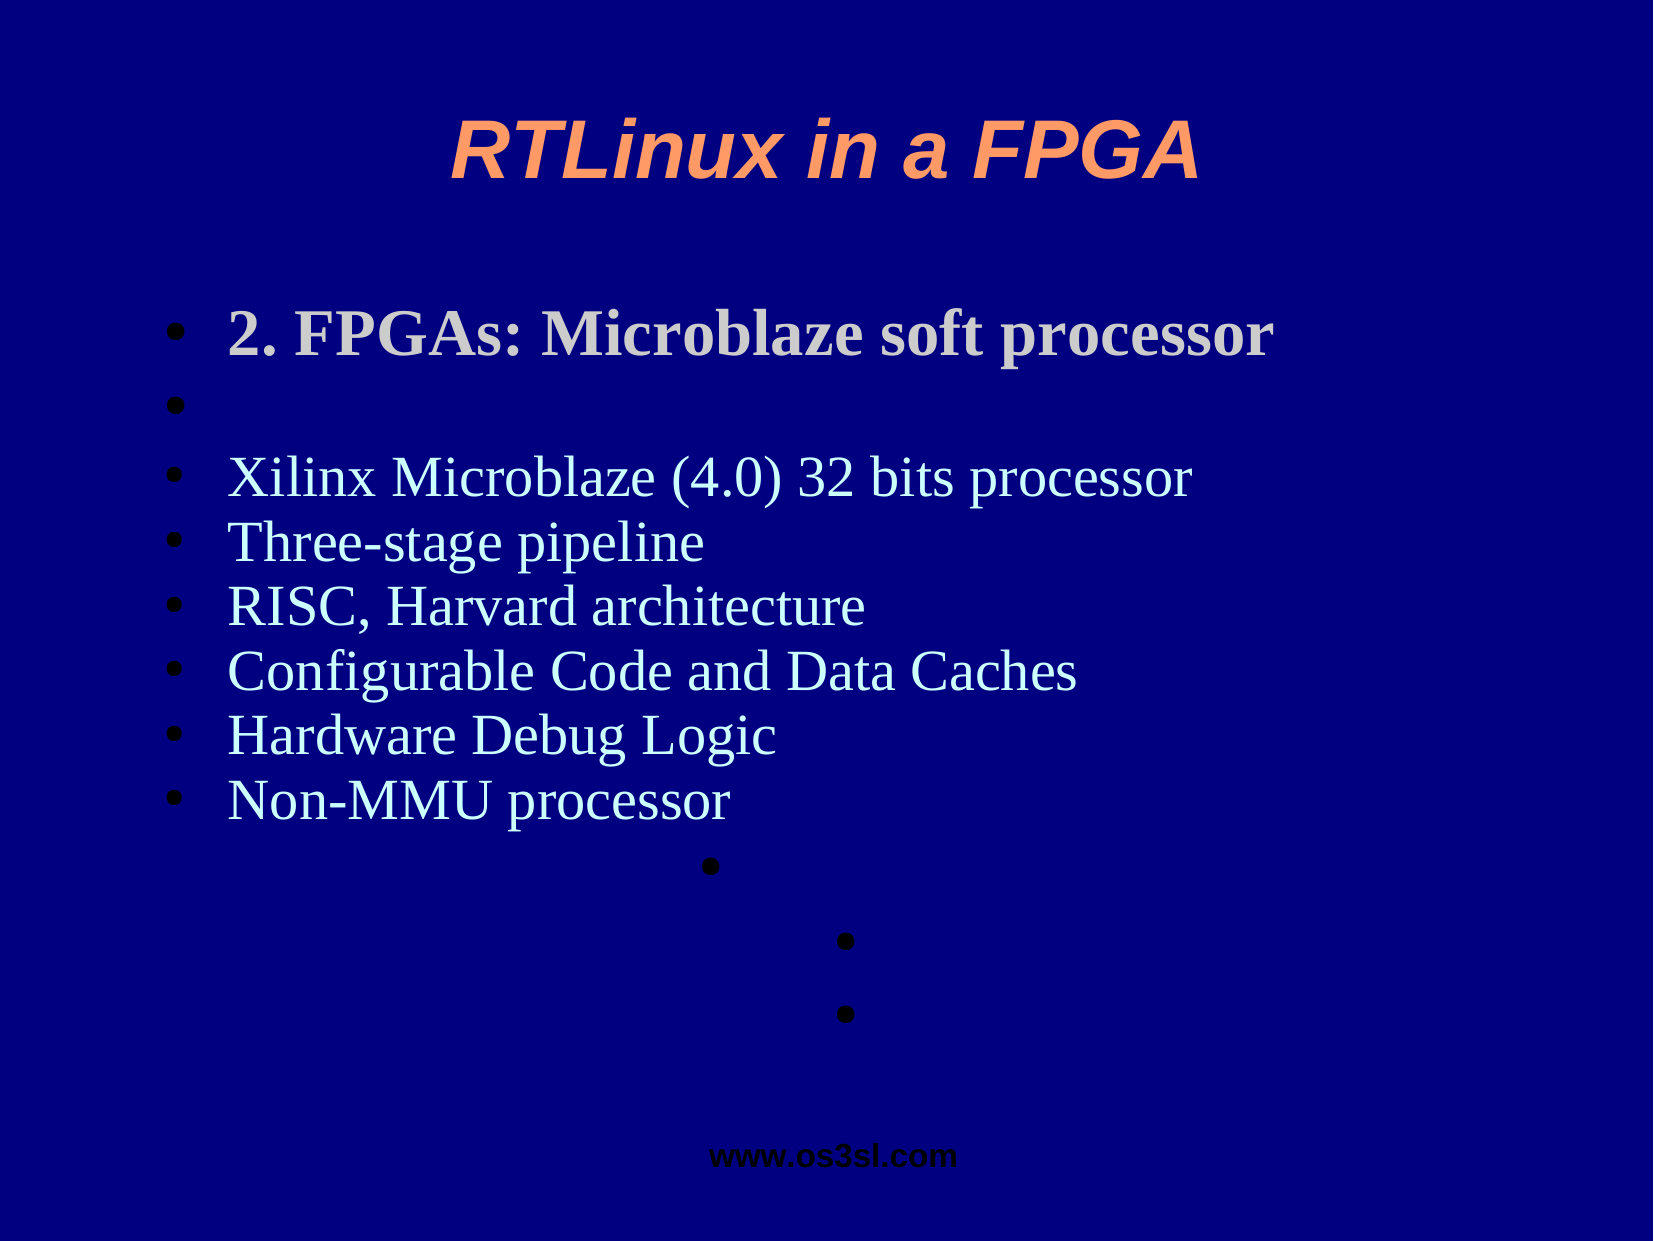

# RTLinux in a FPGA
2. FPGAs: Microblaze soft processor
Xilinx Microblaze (4.0) 32 bits processor
Three-stage pipeline
RISC, Harvard architecture
Configurable Code and Data Caches
Hardware Debug Logic
Non-MMU processor
www.os3sl.com